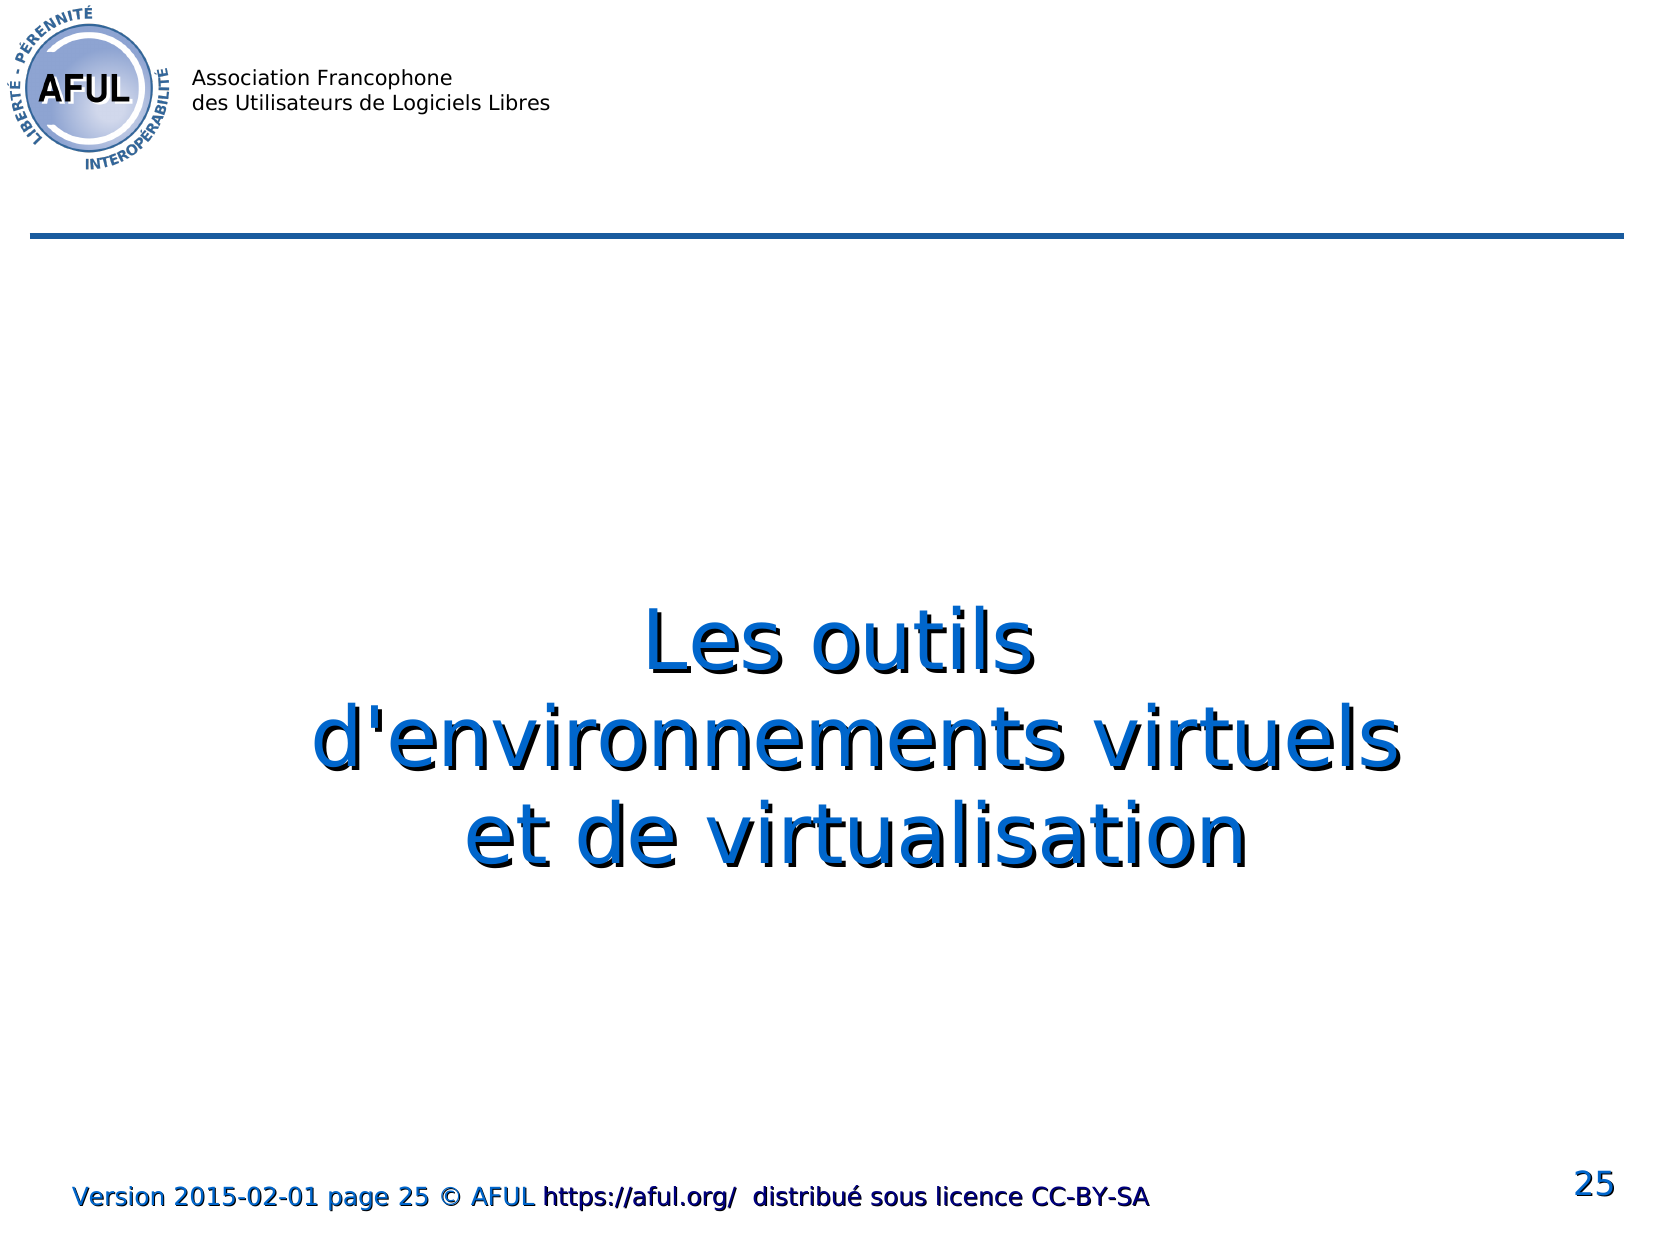

#
Les outils
d'environnements virtuels
et de virtualisation